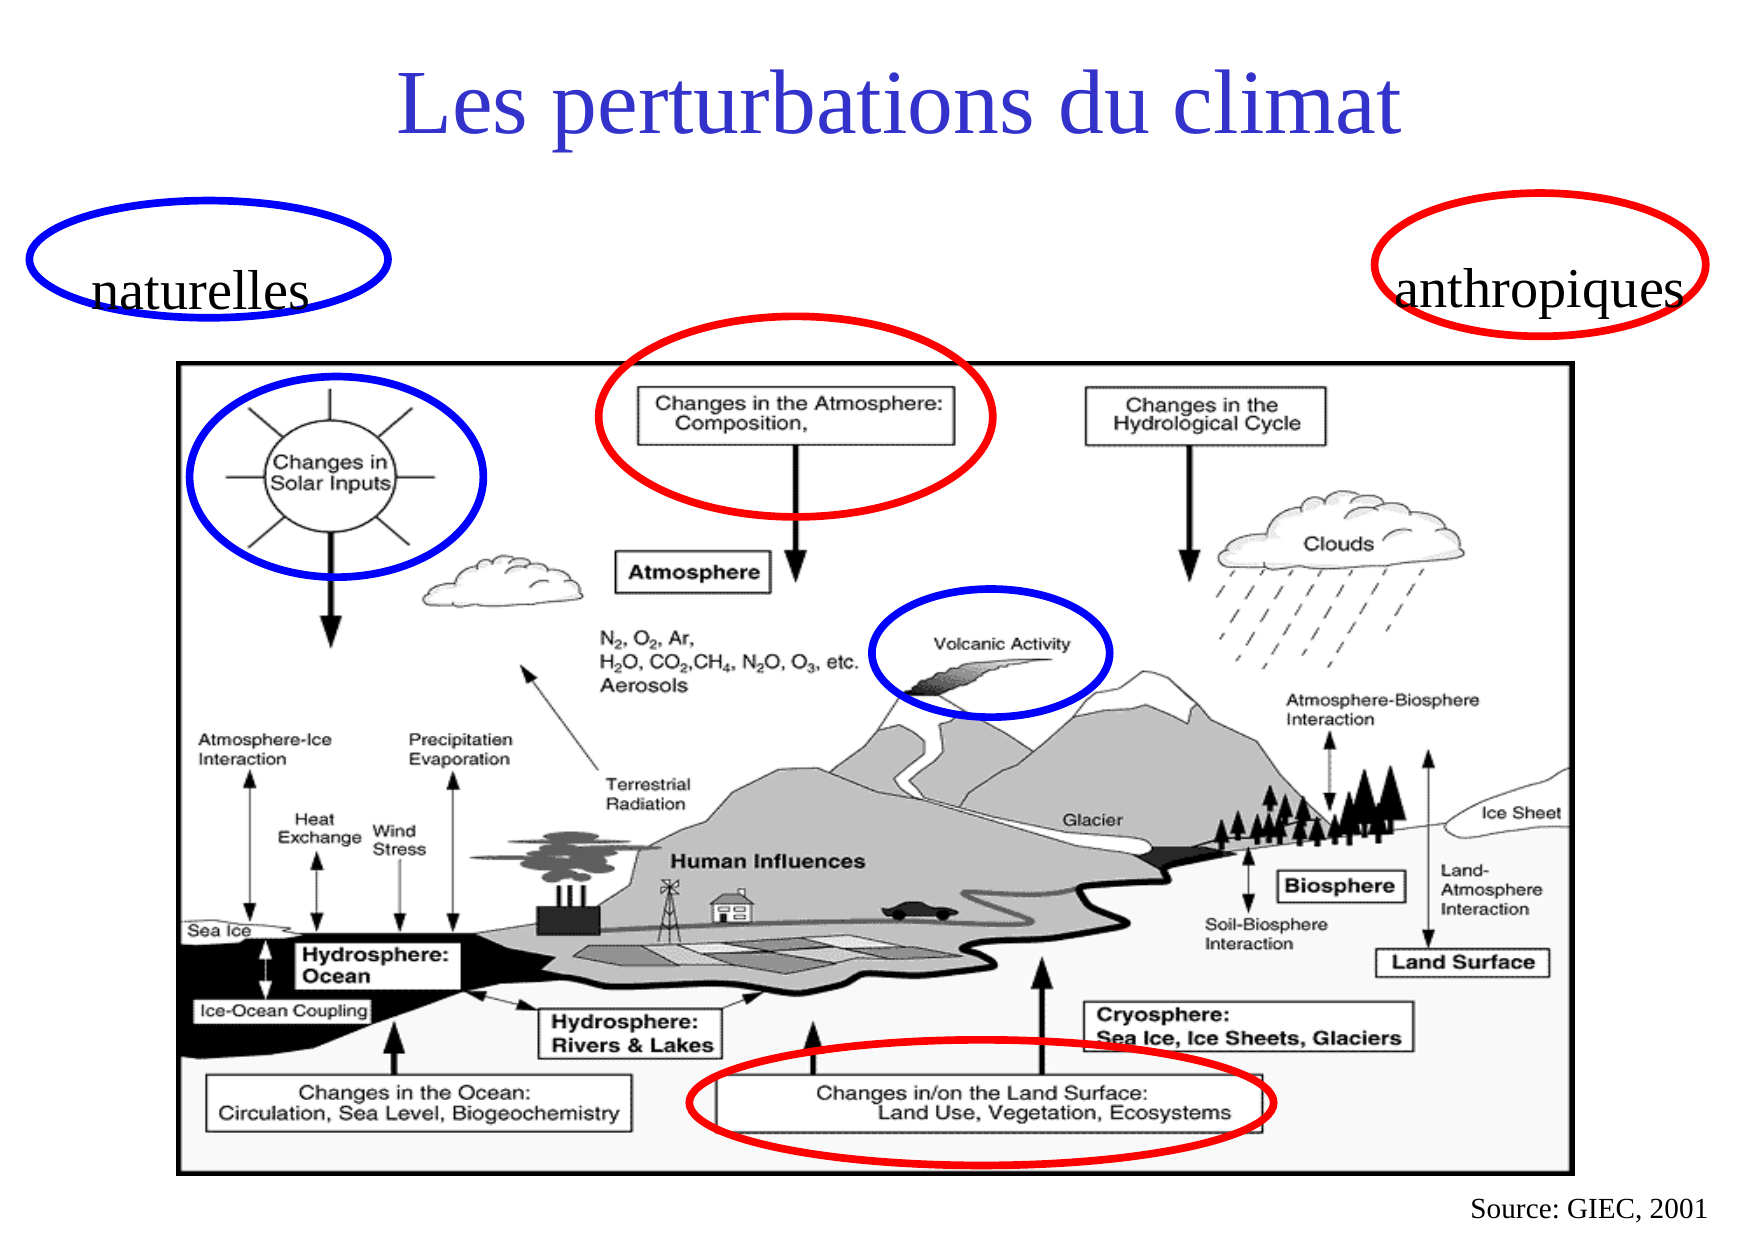

# Les perturbations du climat
anthropiques
naturelles
Source: GIEC, 2001